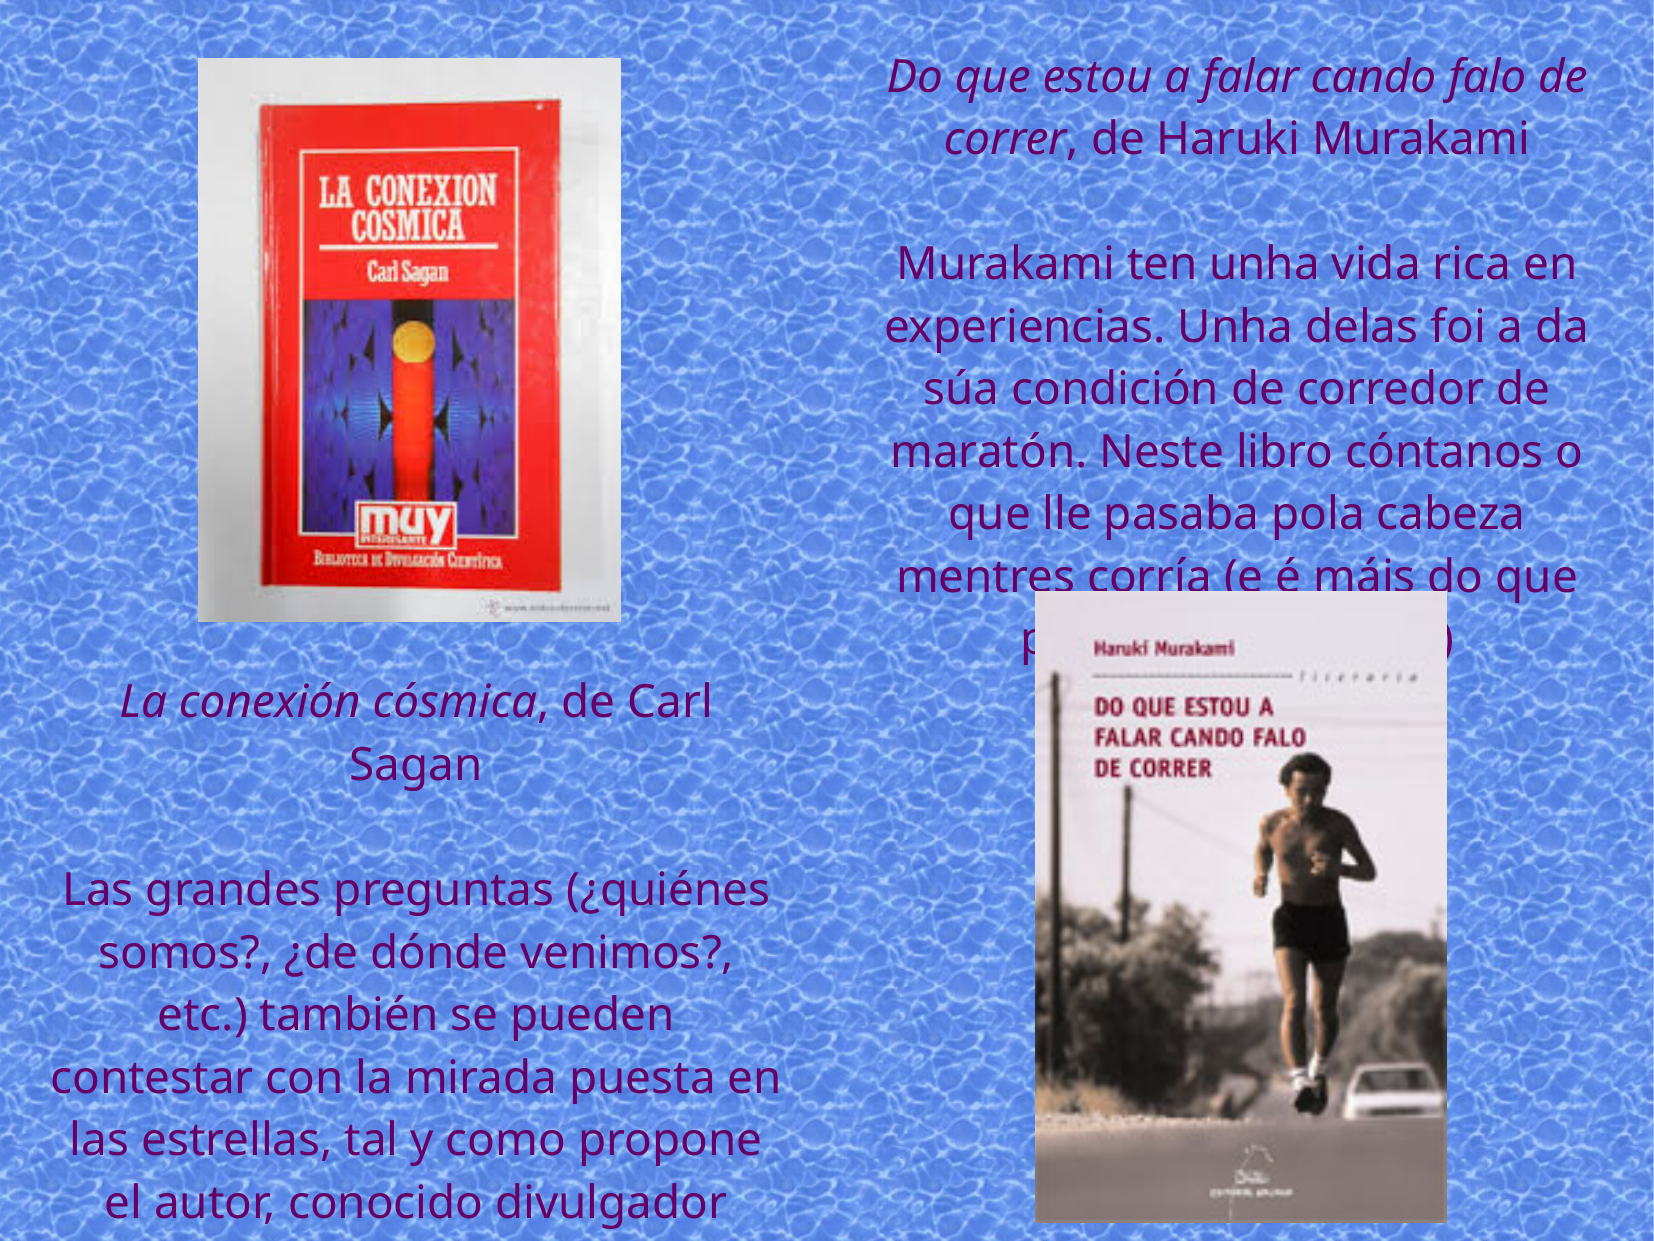

Do que estou a falar cando falo de correr, de Haruki Murakami
Murakami ten unha vida rica en experiencias. Unha delas foi a da súa condición de corredor de maratón. Neste libro cóntanos o que lle pasaba pola cabeza mentres corría (e é máis do que poderiamos pensar)
La conexión cósmica, de Carl Sagan
Las grandes preguntas (¿quiénes somos?, ¿de dónde venimos?, etc.) también se pueden contestar con la mirada puesta en las estrellas, tal y como propone el autor, conocido divulgador científico